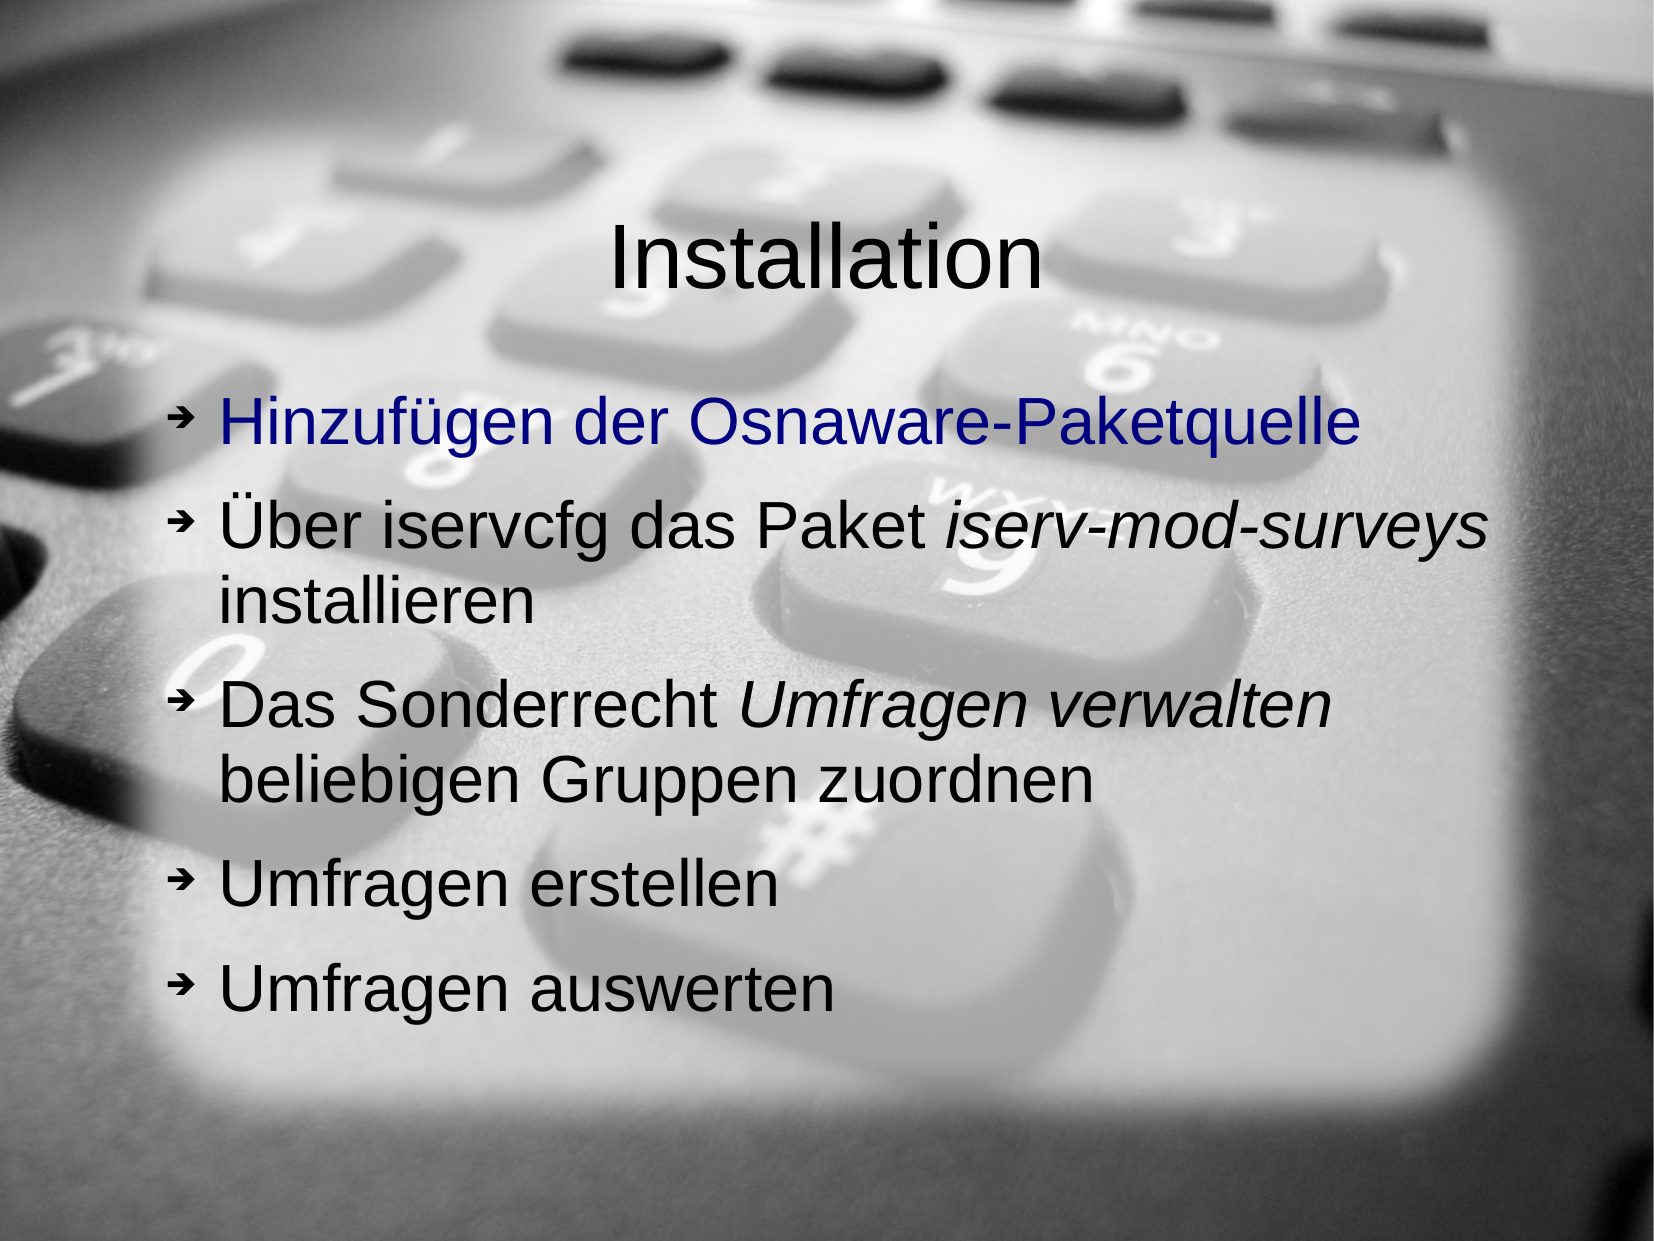

# Installation
Hinzufügen der Osnaware-Paketquelle
Über iservcfg das Paket iserv-mod-surveys installieren
Das Sonderrecht Umfragen verwalten beliebigen Gruppen zuordnen
Umfragen erstellen
Umfragen auswerten